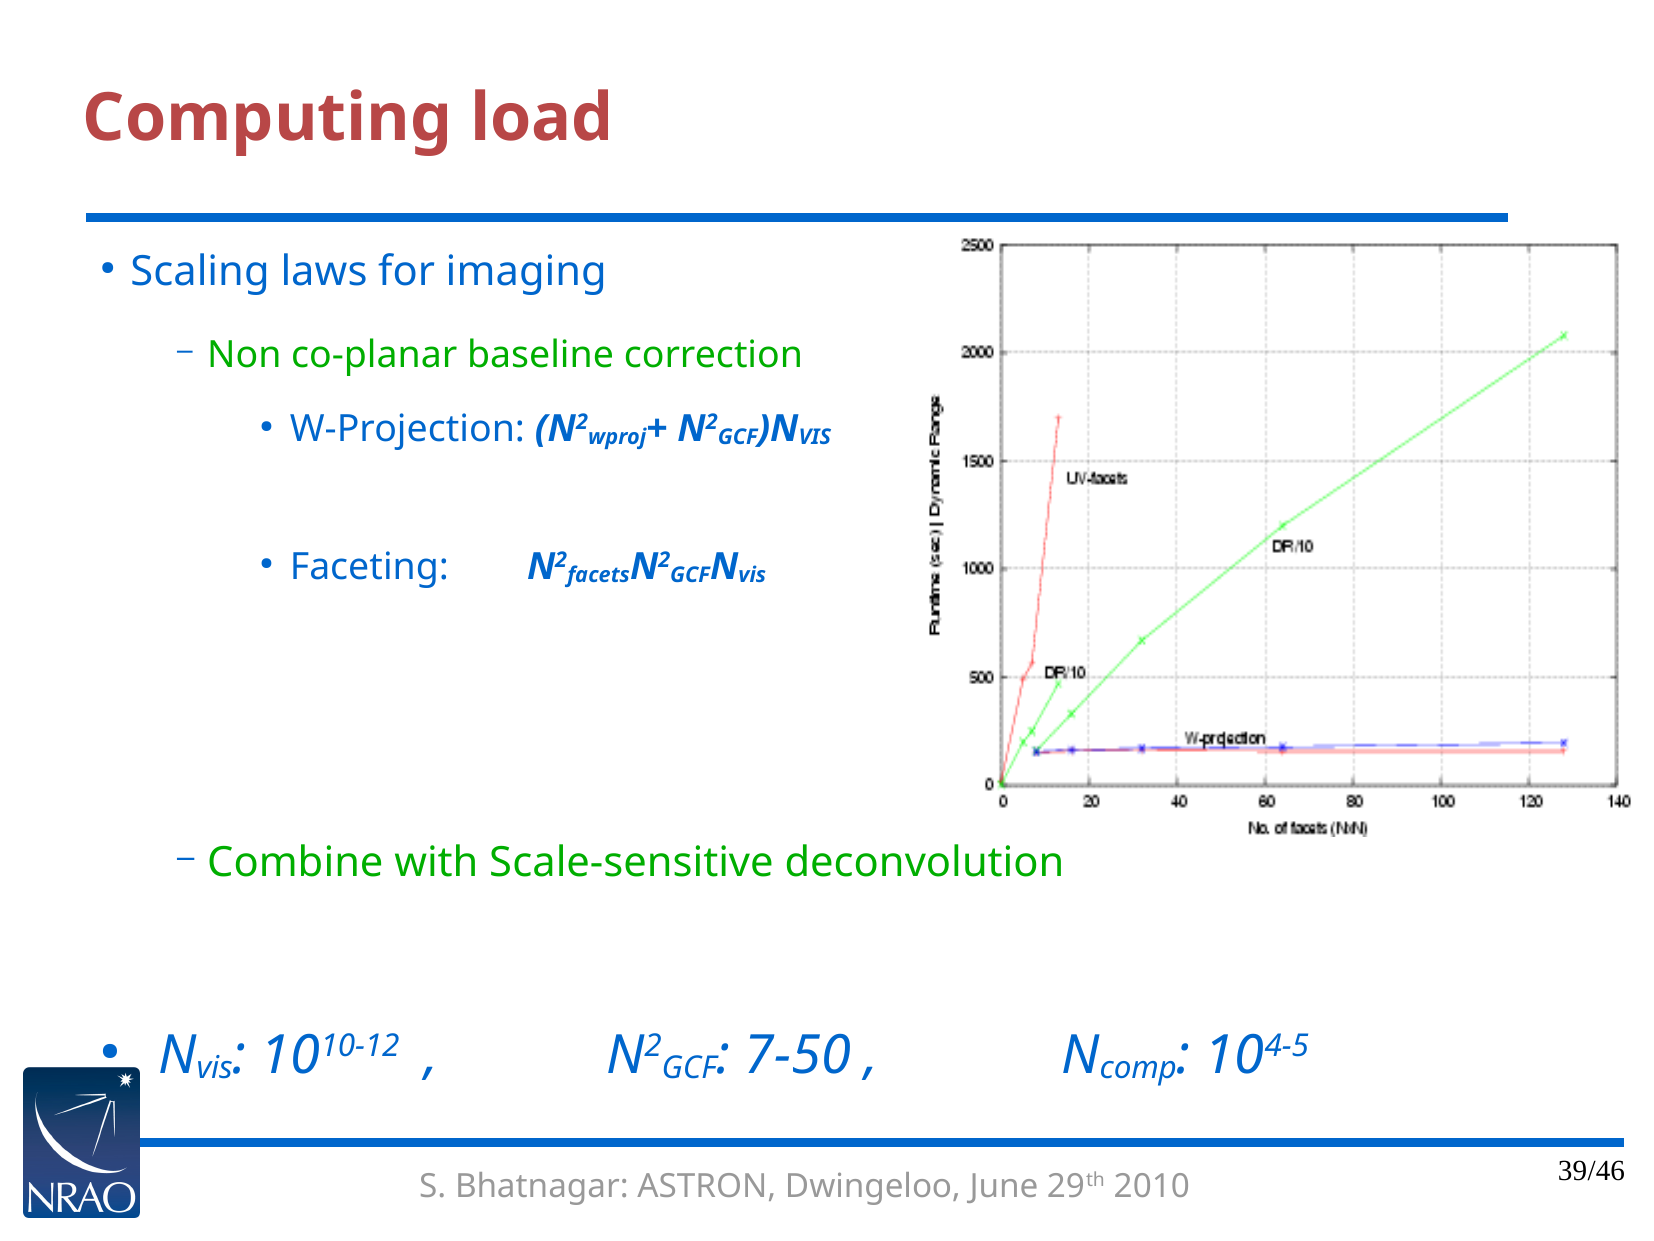

# Computing load
Scaling laws for imaging
Non co-planar baseline correction
W-Projection: (N2wproj+ N2GCF)NVIS
Faceting: N2facetsN2GCFNvis
Combine with Scale-sensitive deconvolution
 Nvis: 1010-12 , N2GCF: 7-50 , Ncomp: 104-5
39